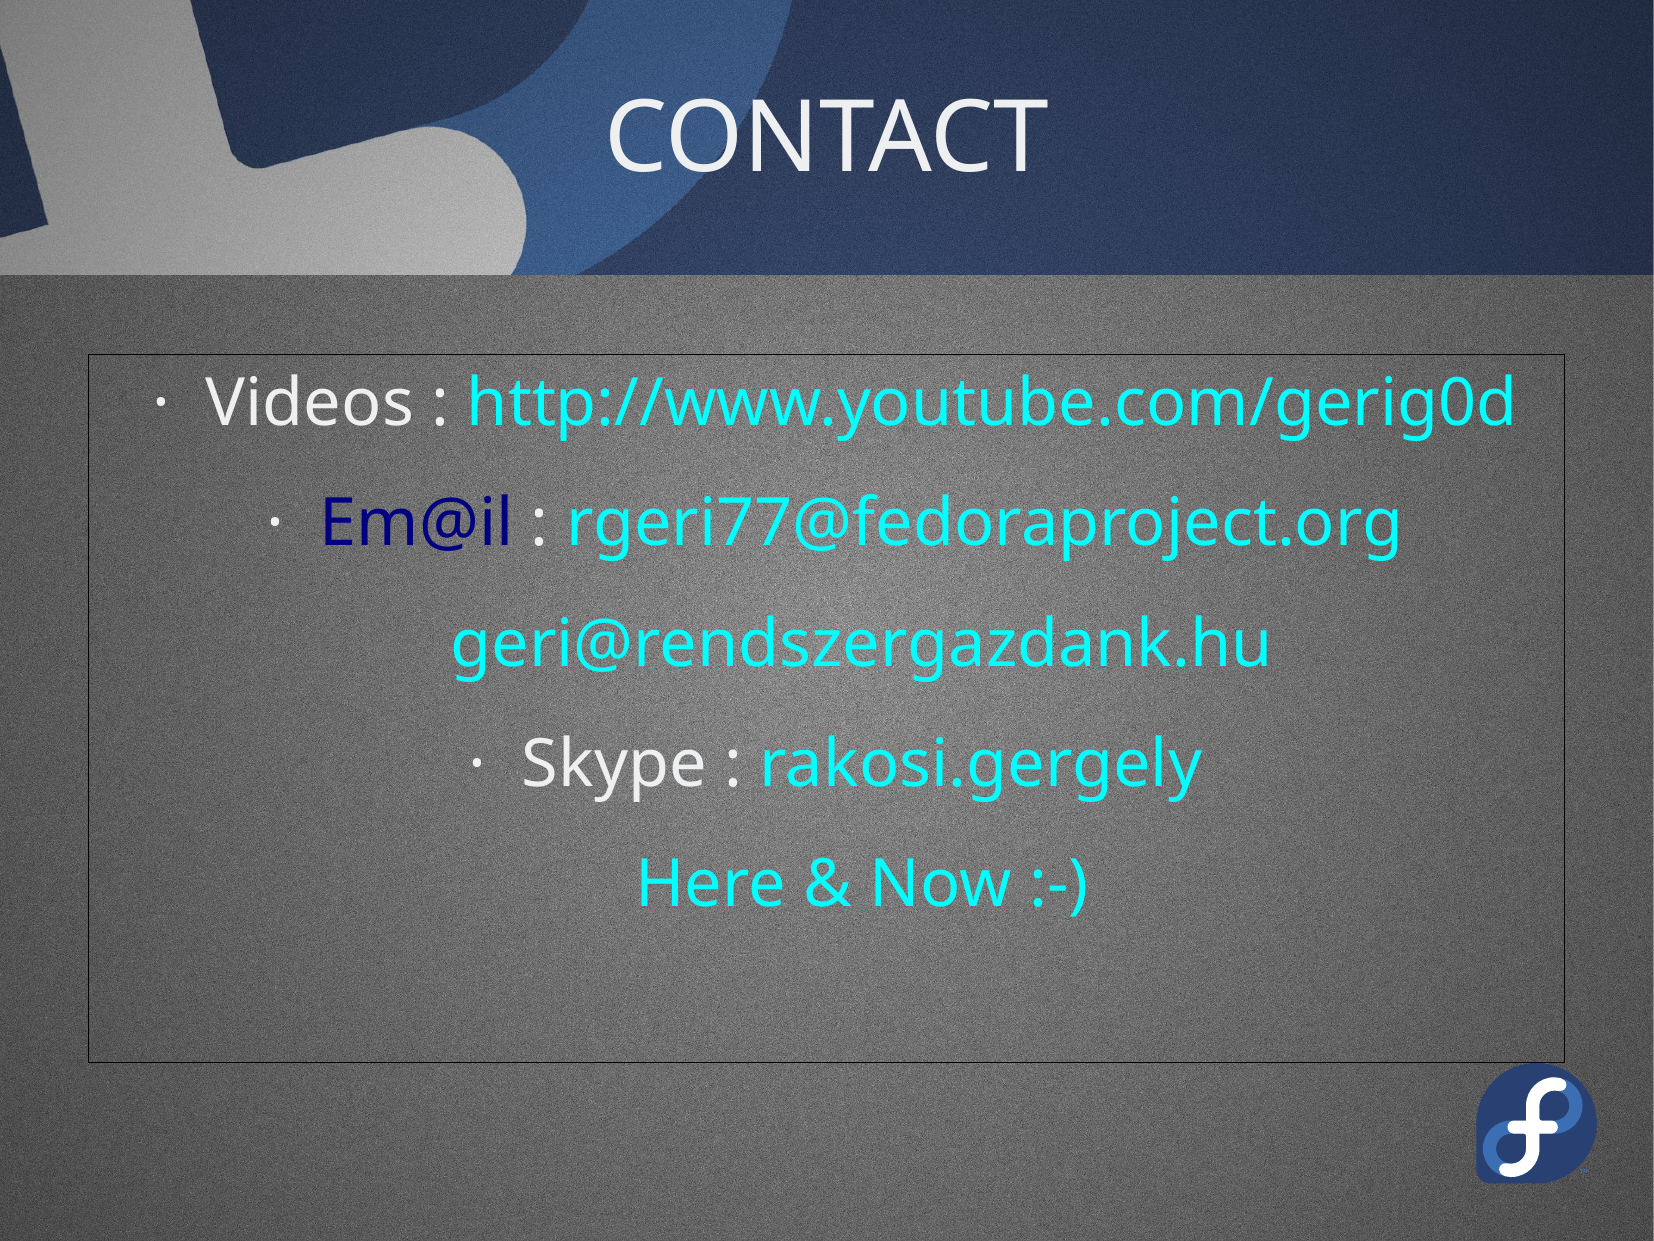

# CONTACT
Videos : http://www.youtube.com/gerig0d
Em@il : rgeri77@fedoraproject.org
geri@rendszergazdank.hu
Skype : rakosi.gergely
Here & Now :-)